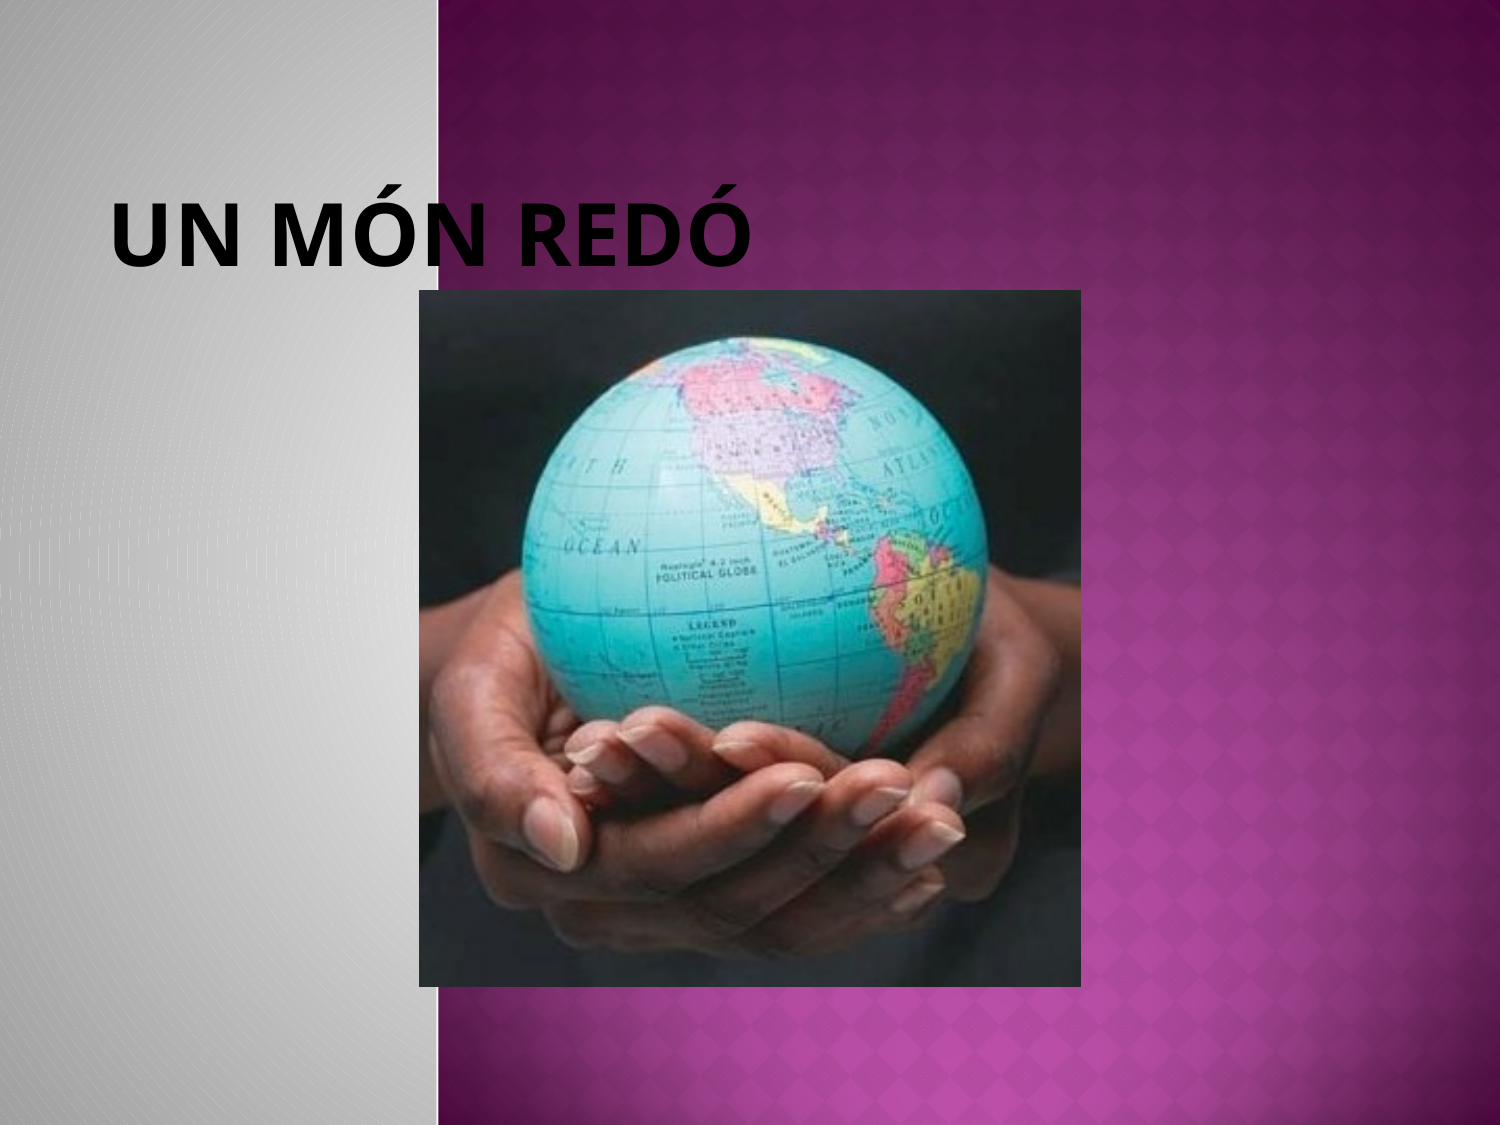

# UN MÓN REDÓ
Miquel Àngel, Maxi i Ander